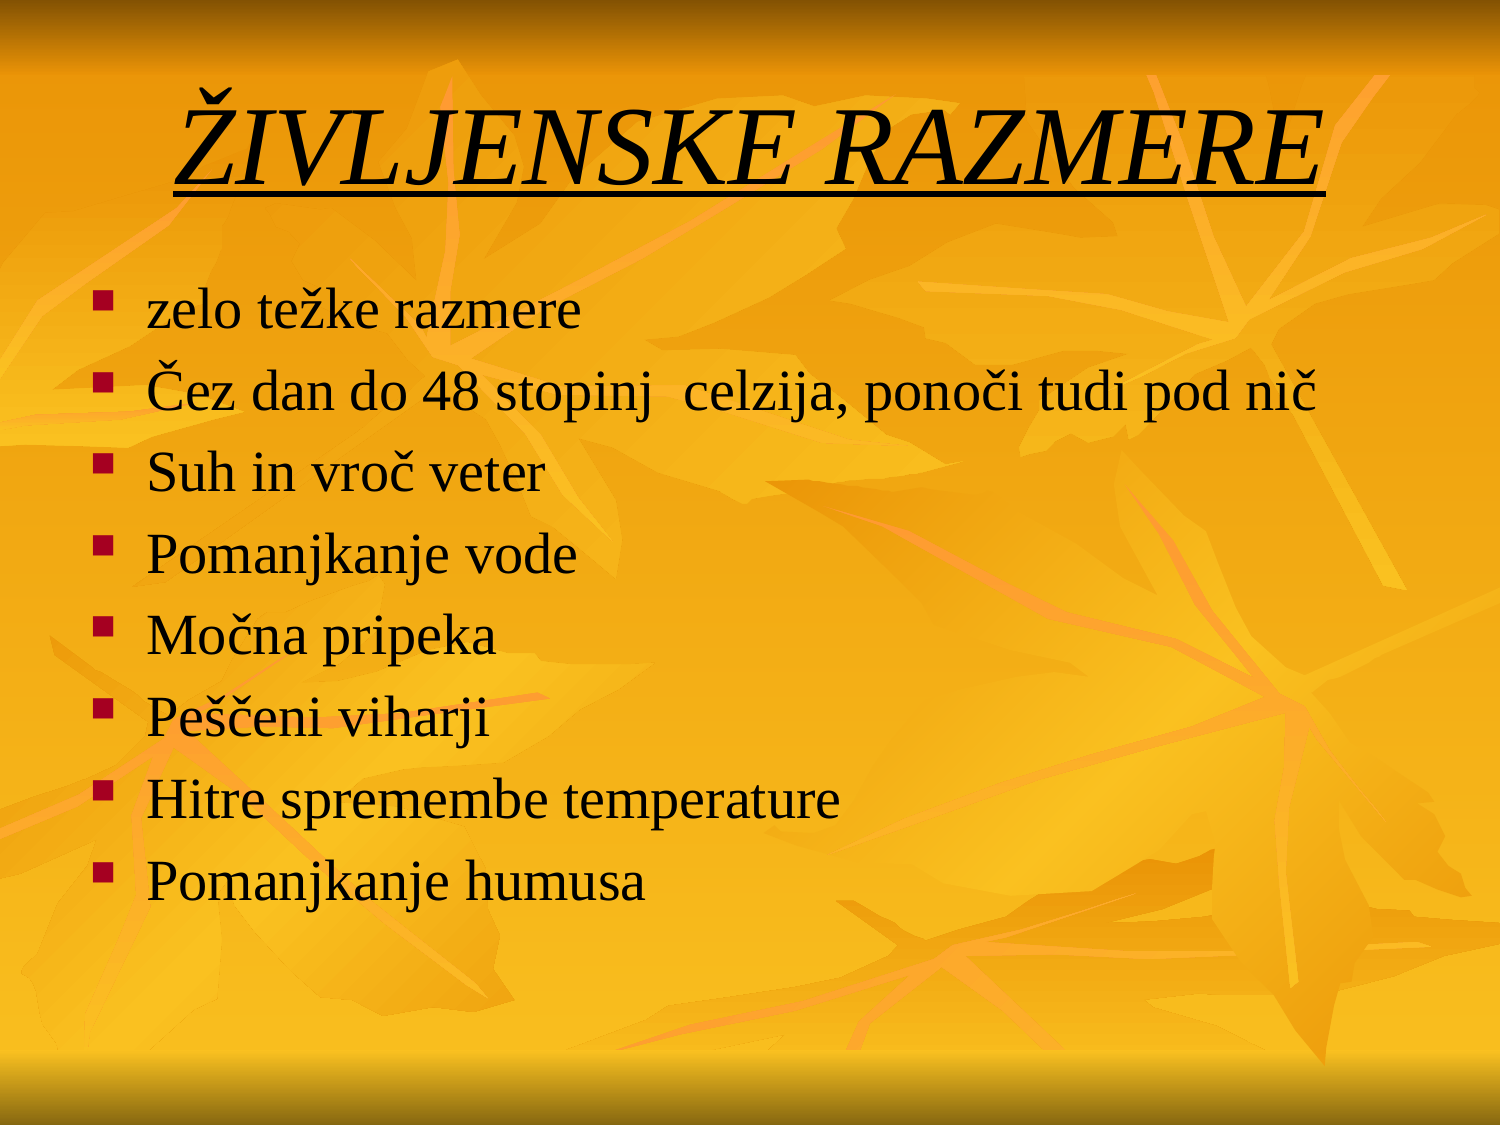

# ŽIVLJENSKE RAZMERE
zelo težke razmere
Čez dan do 48 stopinj celzija, ponoči tudi pod nič
Suh in vroč veter
Pomanjkanje vode
Močna pripeka
Peščeni viharji
Hitre spremembe temperature
Pomanjkanje humusa